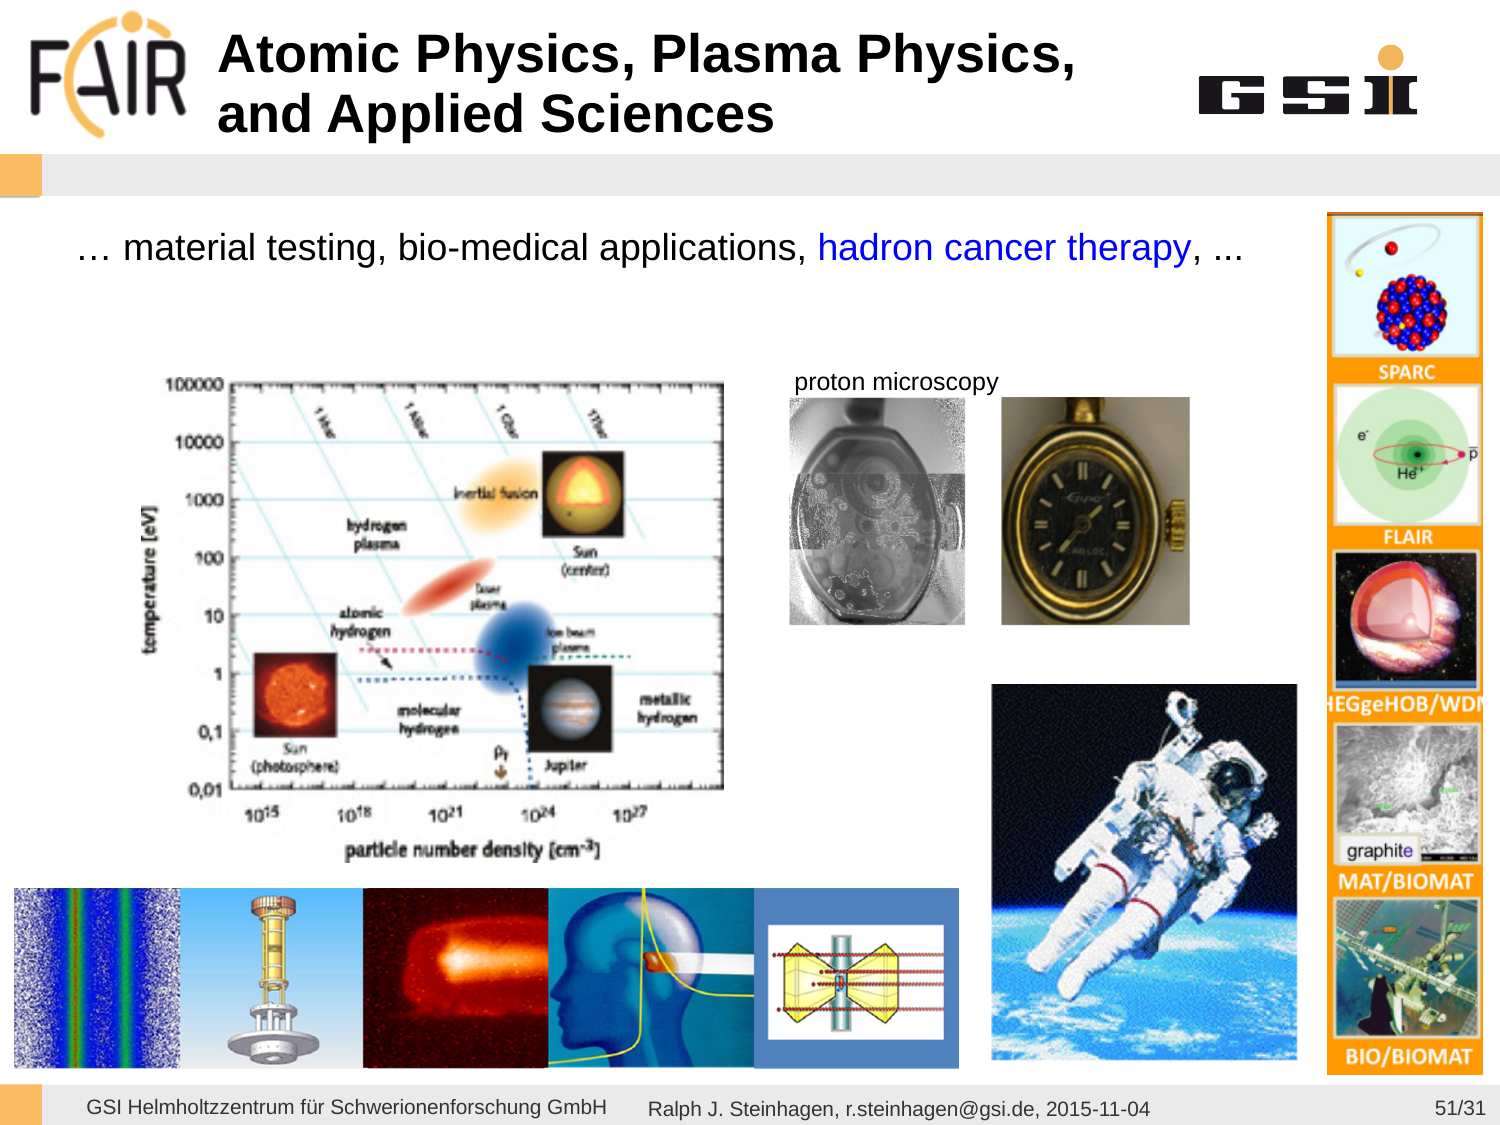

# Atomic Physics, Plasma Physics, and Applied Sciences
… material testing, bio-medical applications, hadron cancer therapy, ...
proton microscopy